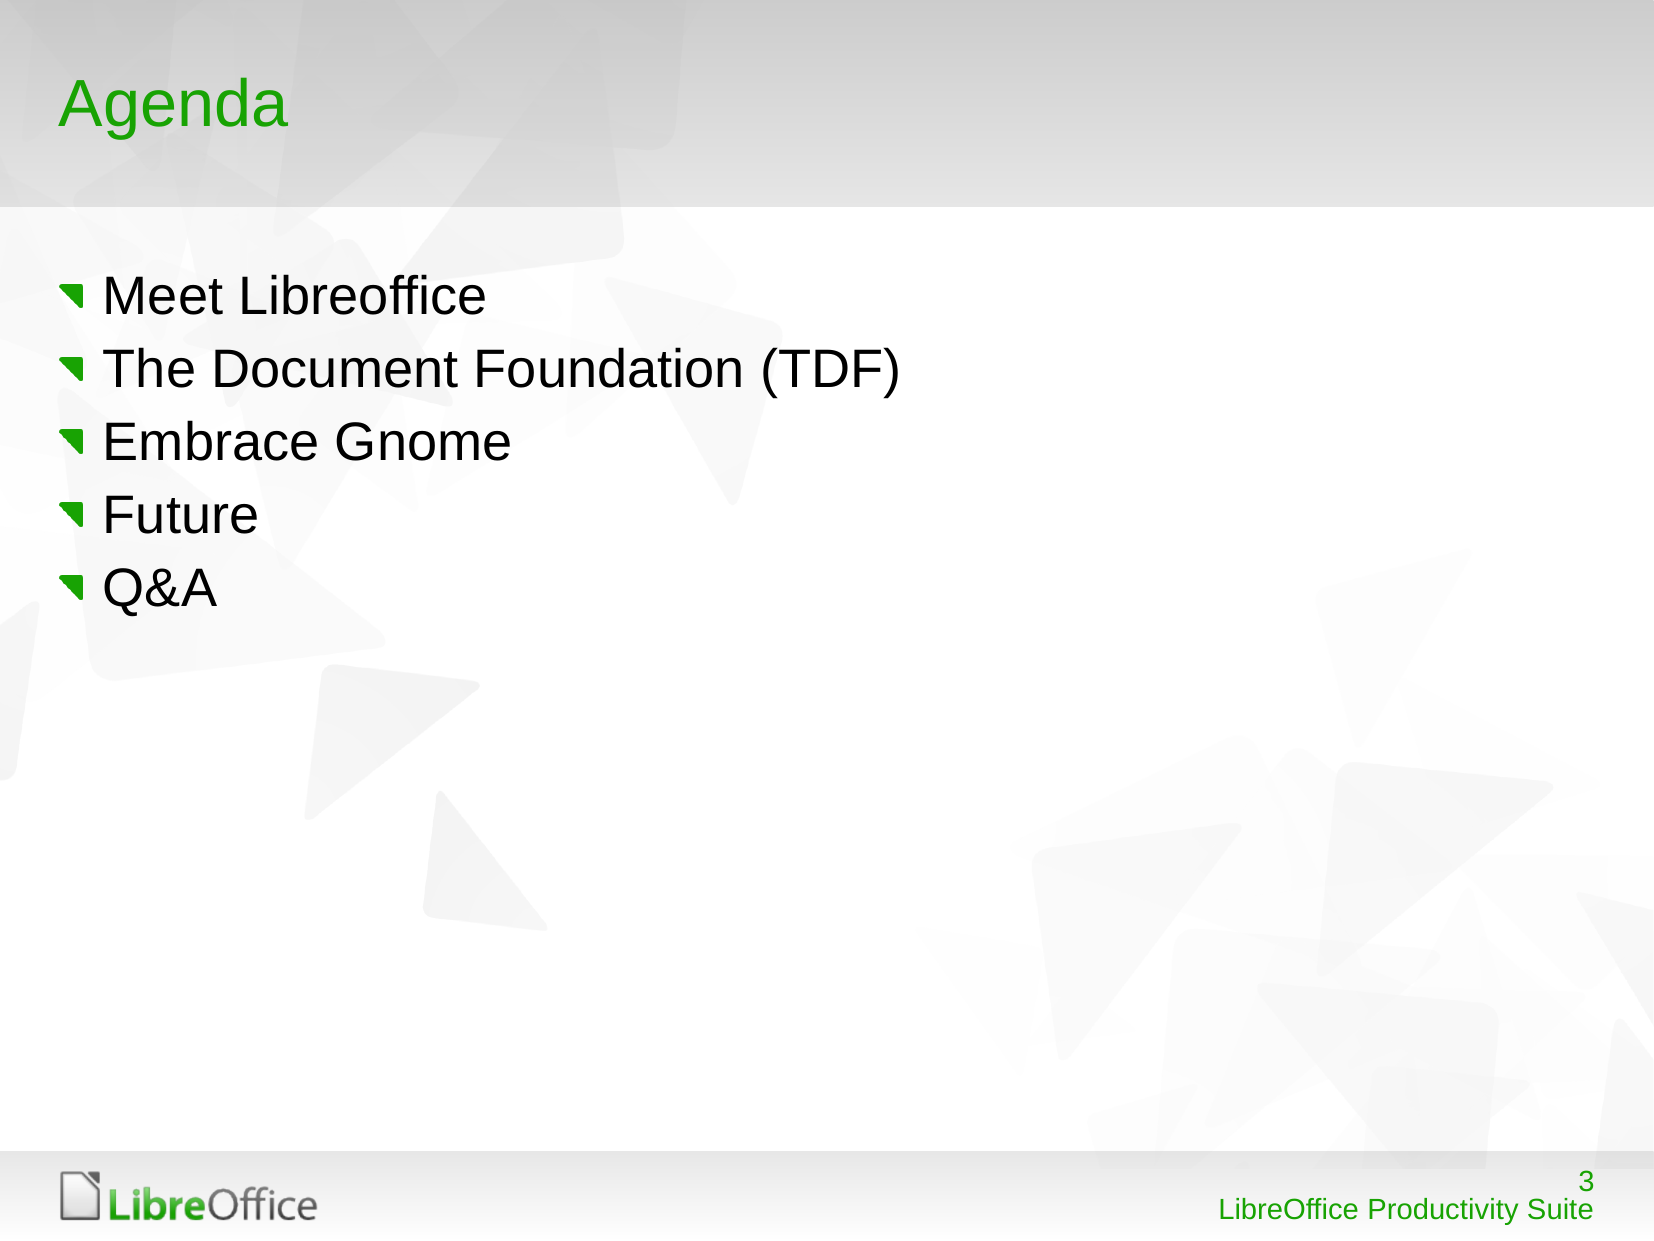

# Agenda
Meet Libreoffice
The Document Foundation (TDF)
Embrace Gnome
Future
Q&A
3
LibreOffice Productivity Suite